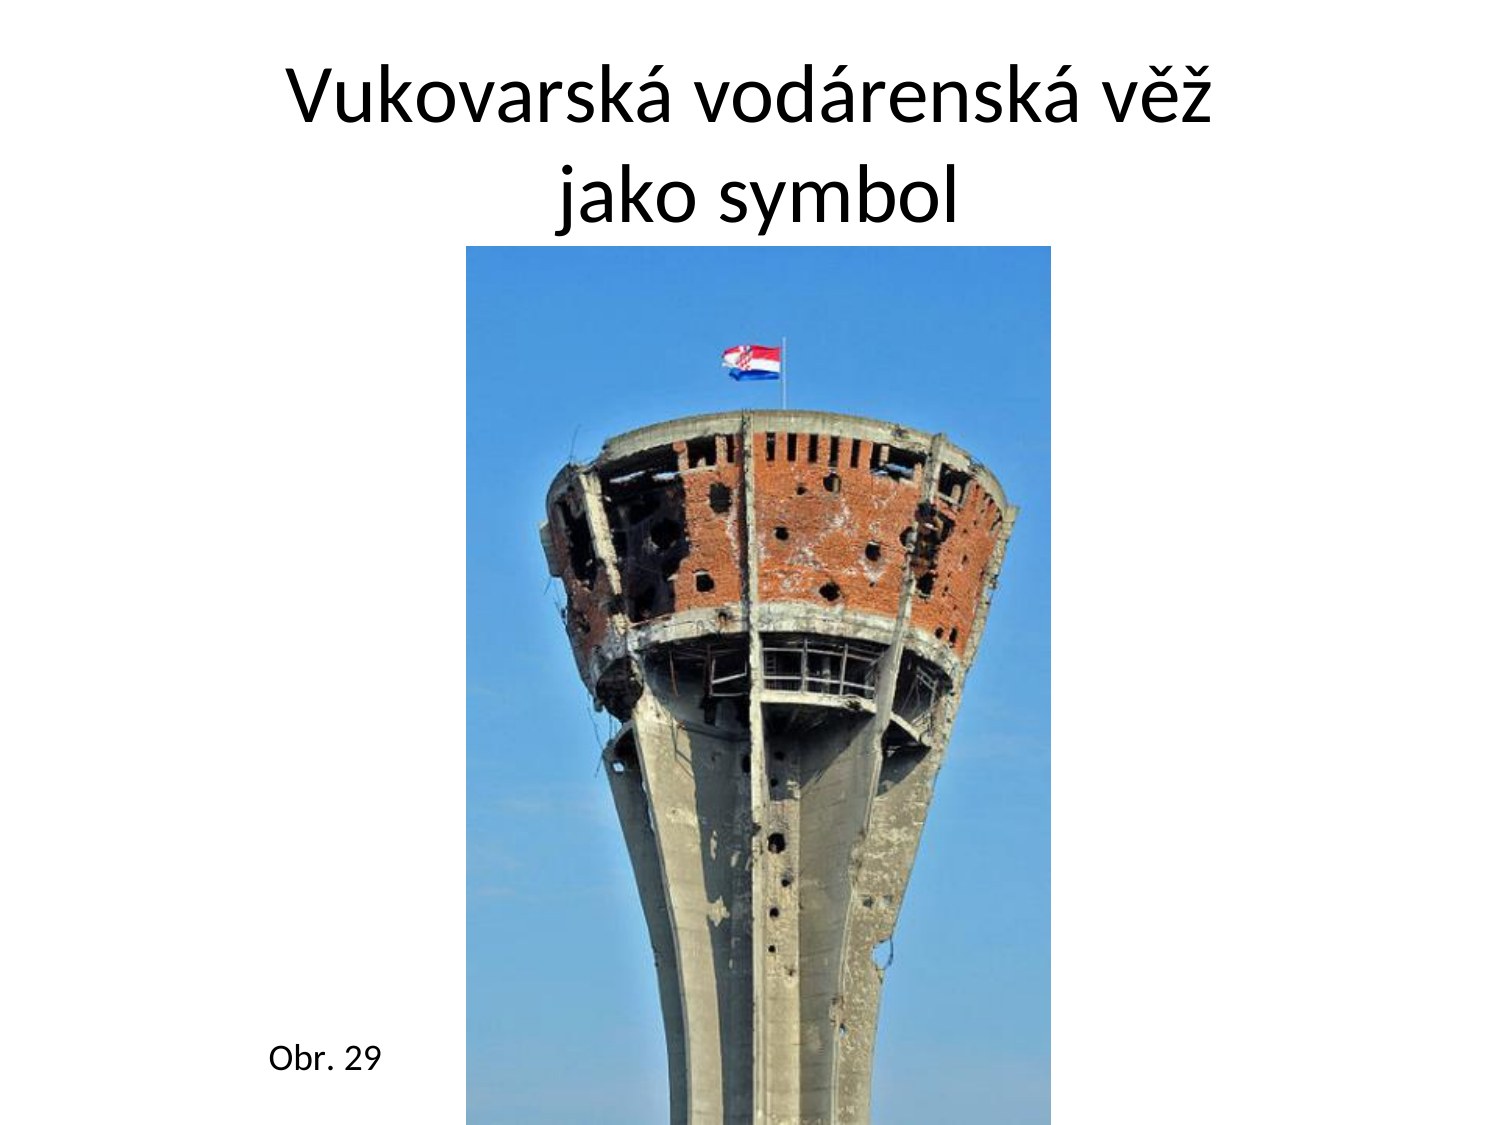

# Vukovarská vodárenská věž jako symbol
Obr. 29